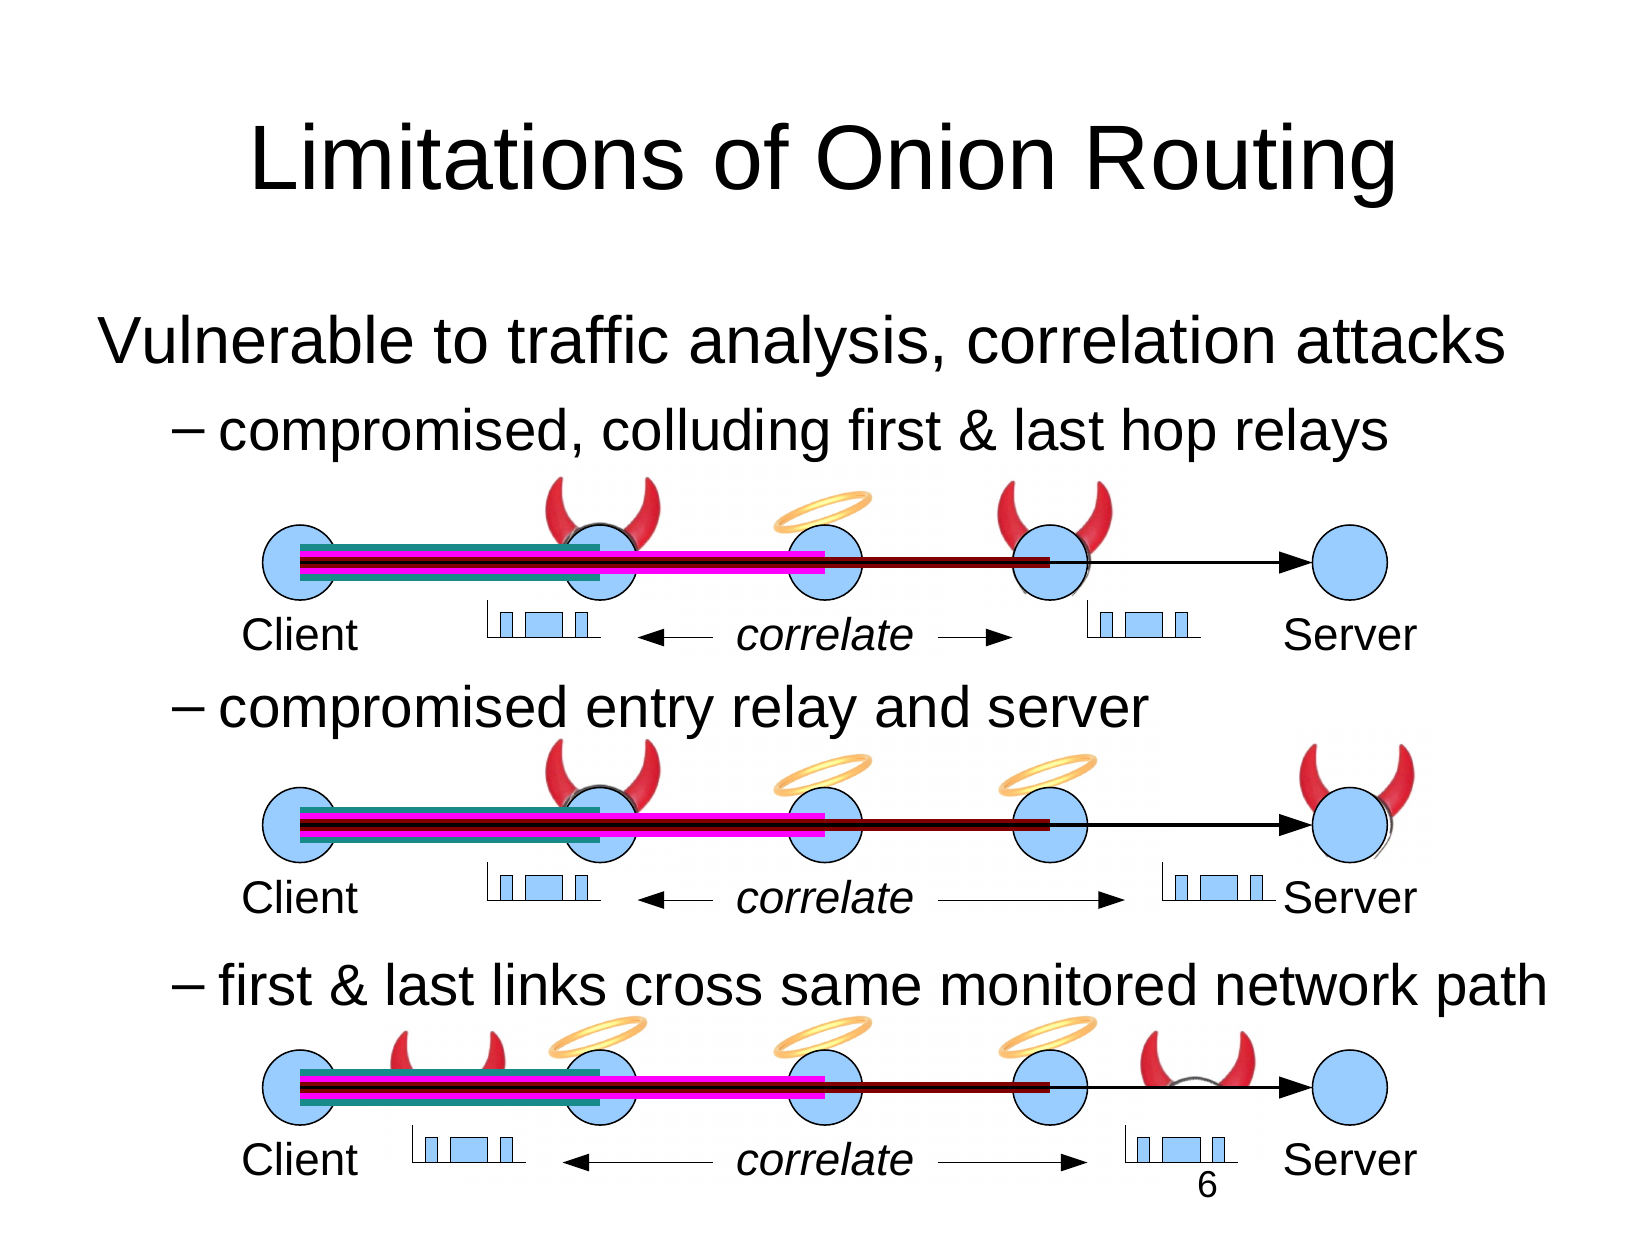

# Limitations of Onion Routing
Vulnerable to traffic analysis, correlation attacks
compromised, colluding first & last hop relays
compromised entry relay and server
first & last links cross same monitored network path
Client
correlate
Server
Client
correlate
Server
Client
correlate
Server
6